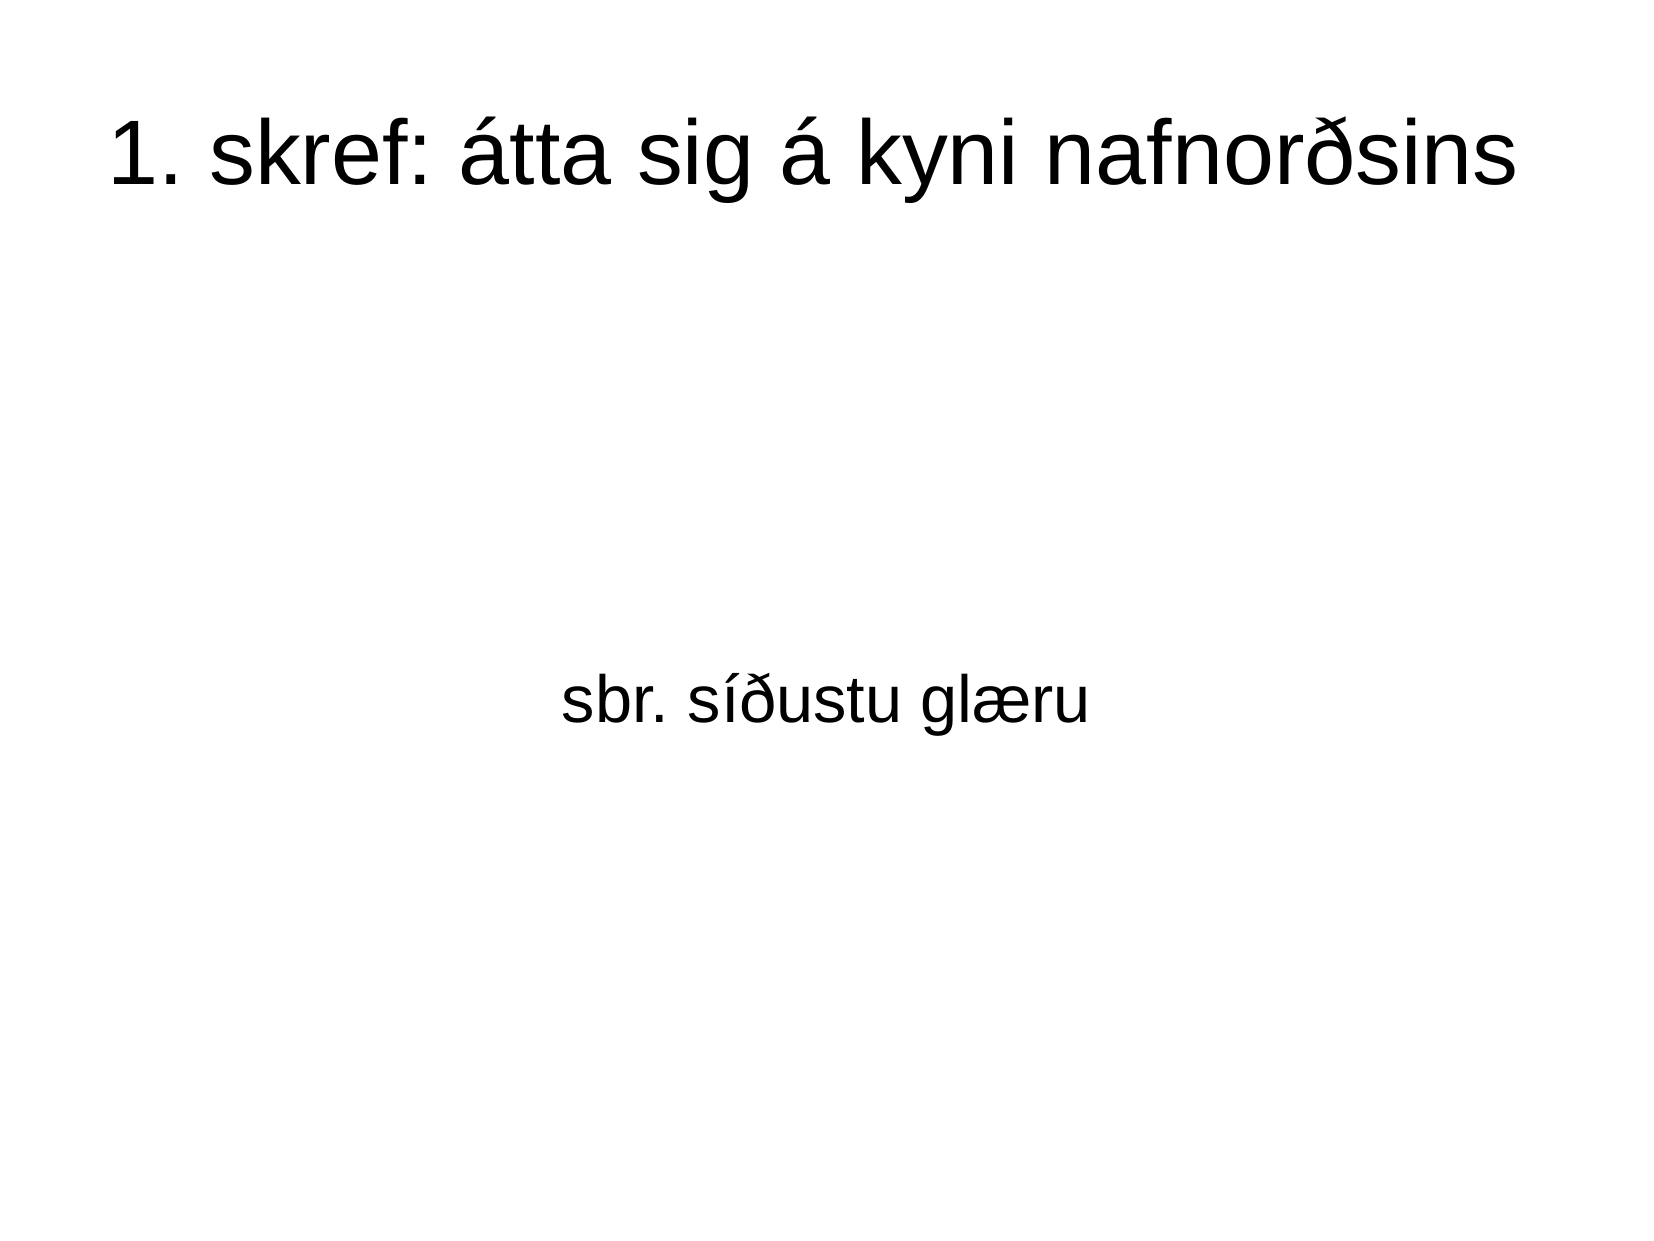

# 1. skref: átta sig á kyni nafnorðsins
sbr. síðustu glæru